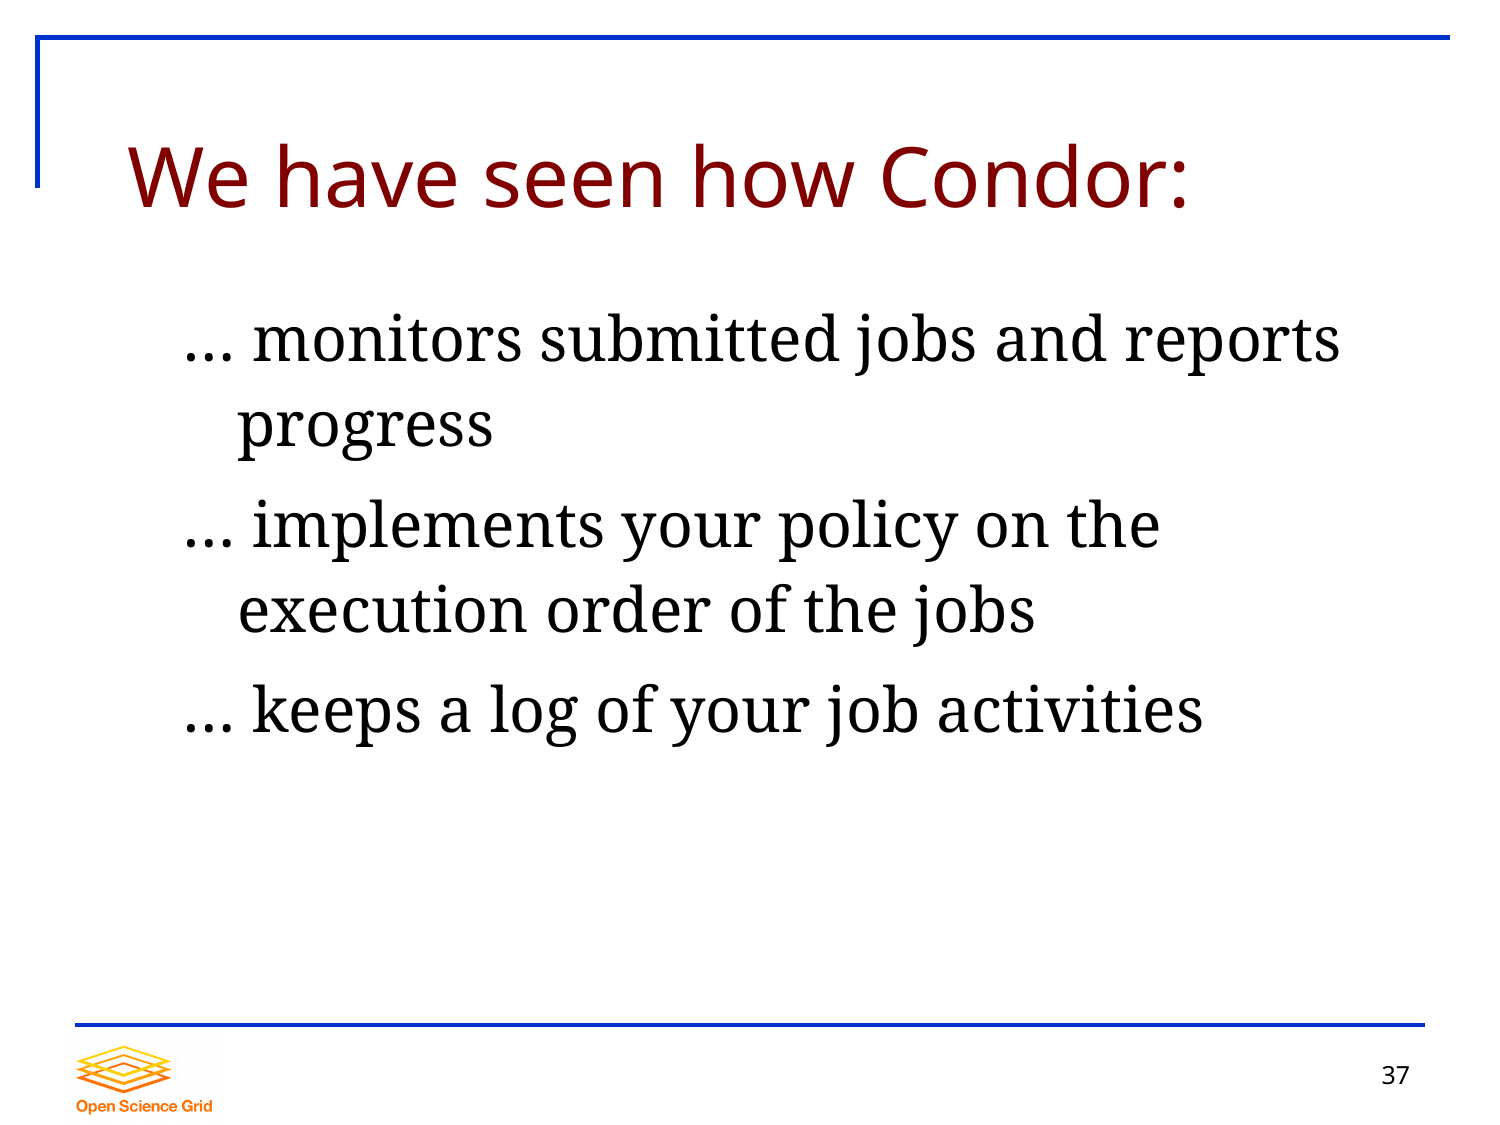

# We have seen how Condor:
… monitors submitted jobs and reports progress
… implements your policy on the execution order of the jobs
… keeps a log of your job activities
37